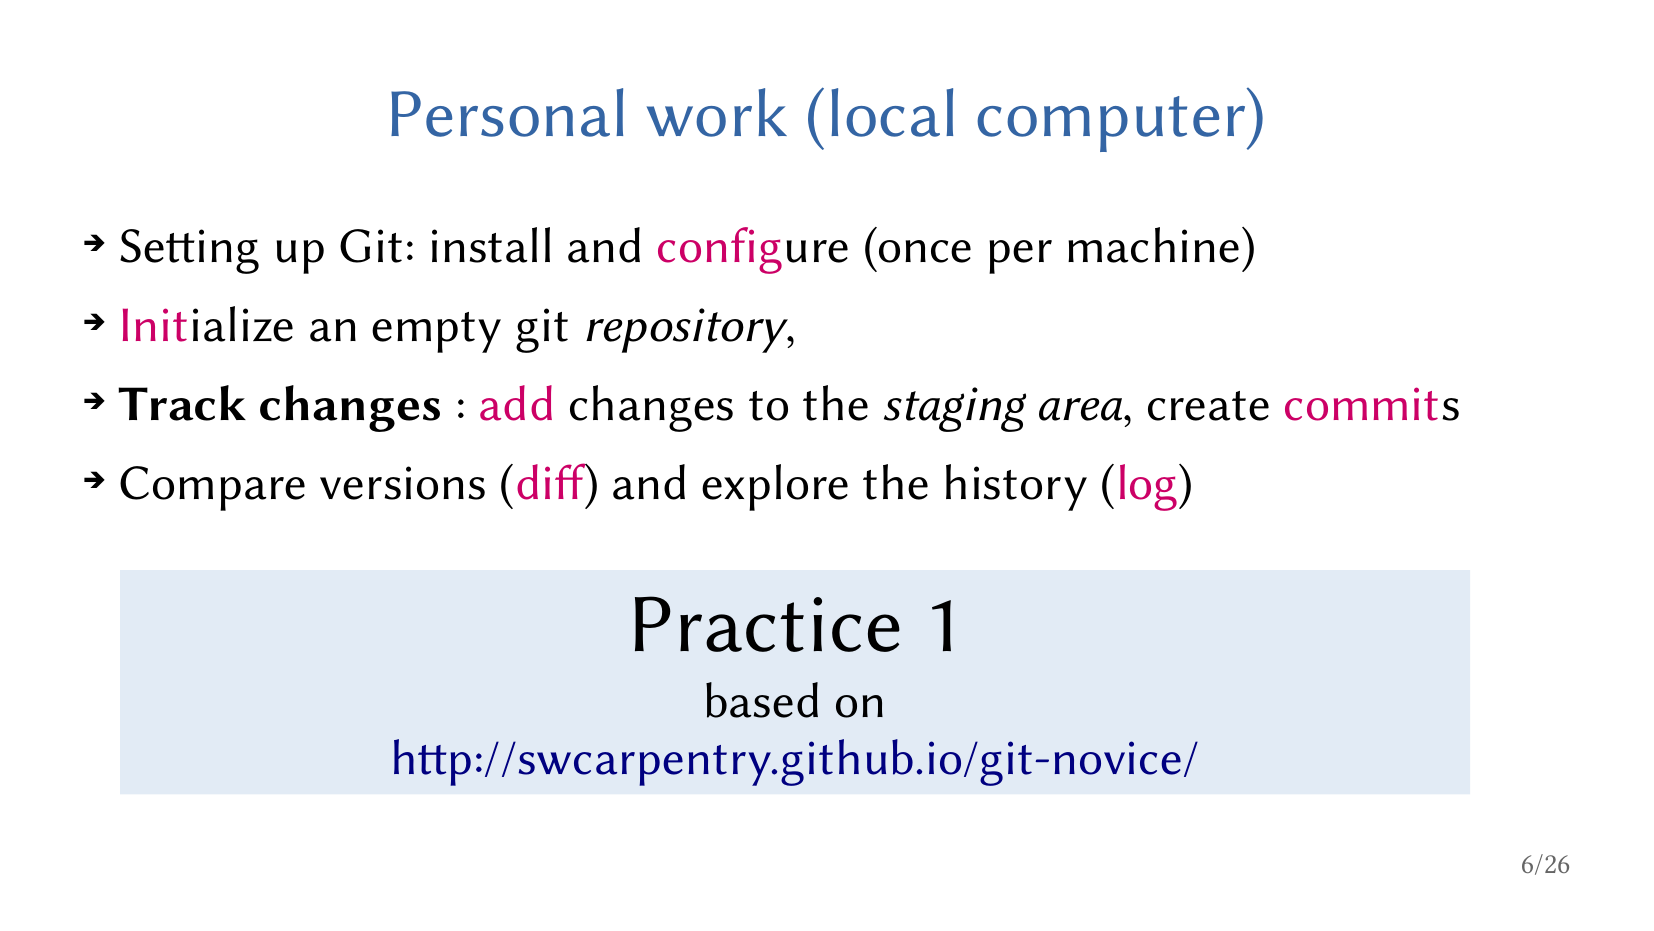

# Personal work (local computer)
Setting up Git: install and configure (once per machine)
Initialize an empty git repository,
Track changes : add changes to the staging area, create commits
Compare versions (diff) and explore the history (log)
Practice 1
based on
 http://swcarpentry.github.io/git-novice/
6